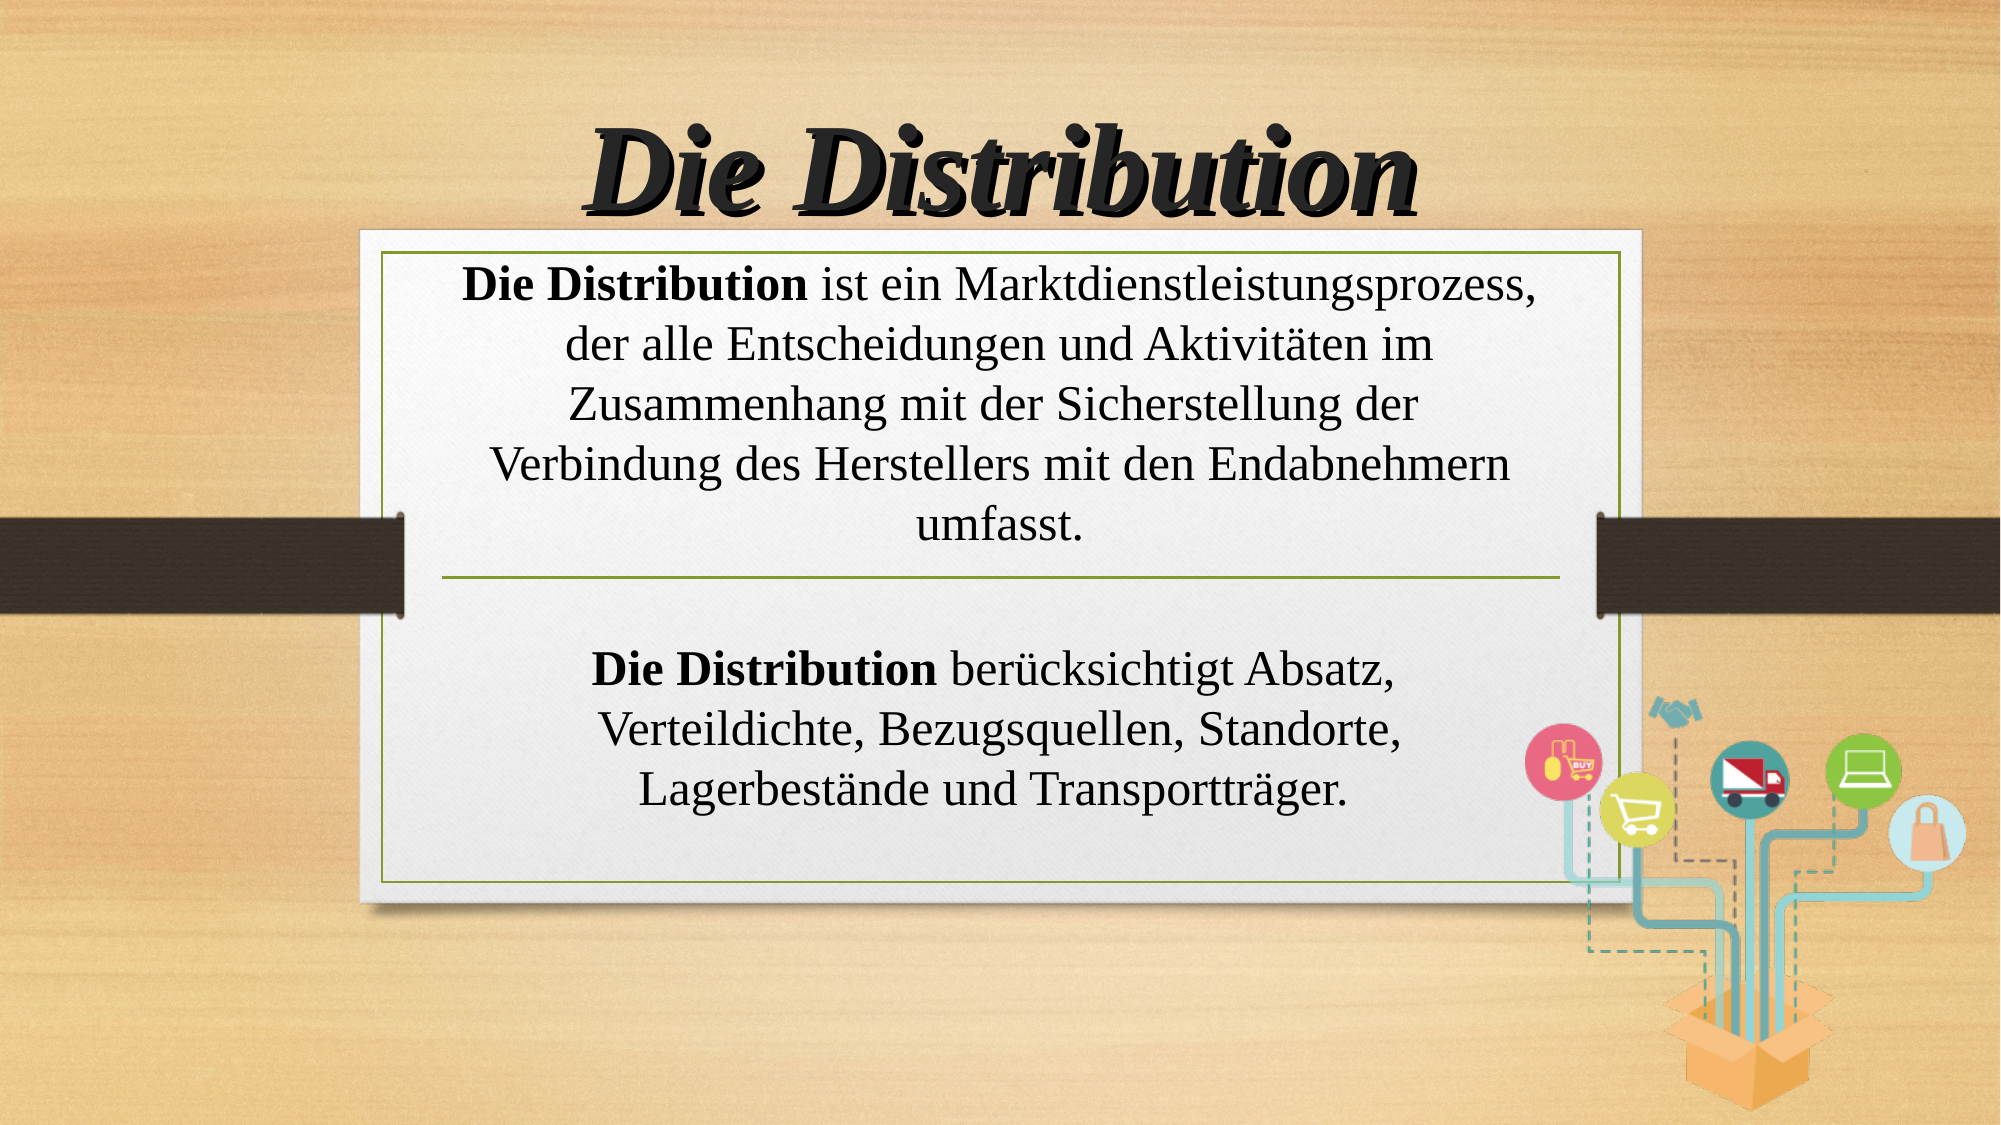

# Die Distribution
Die Distribution ist ein Marktdienstleistungsprozess, der alle Entscheidungen und Aktivitäten im Zusammenhang mit der Sicherstellung der  Verbindung des Herstellers mit den Endabnehmern umfasst.
Die Distribution berücksichtigt Absatz,  Verteildichte, Bezugsquellen, Standorte, Lagerbestände und Transportträger.